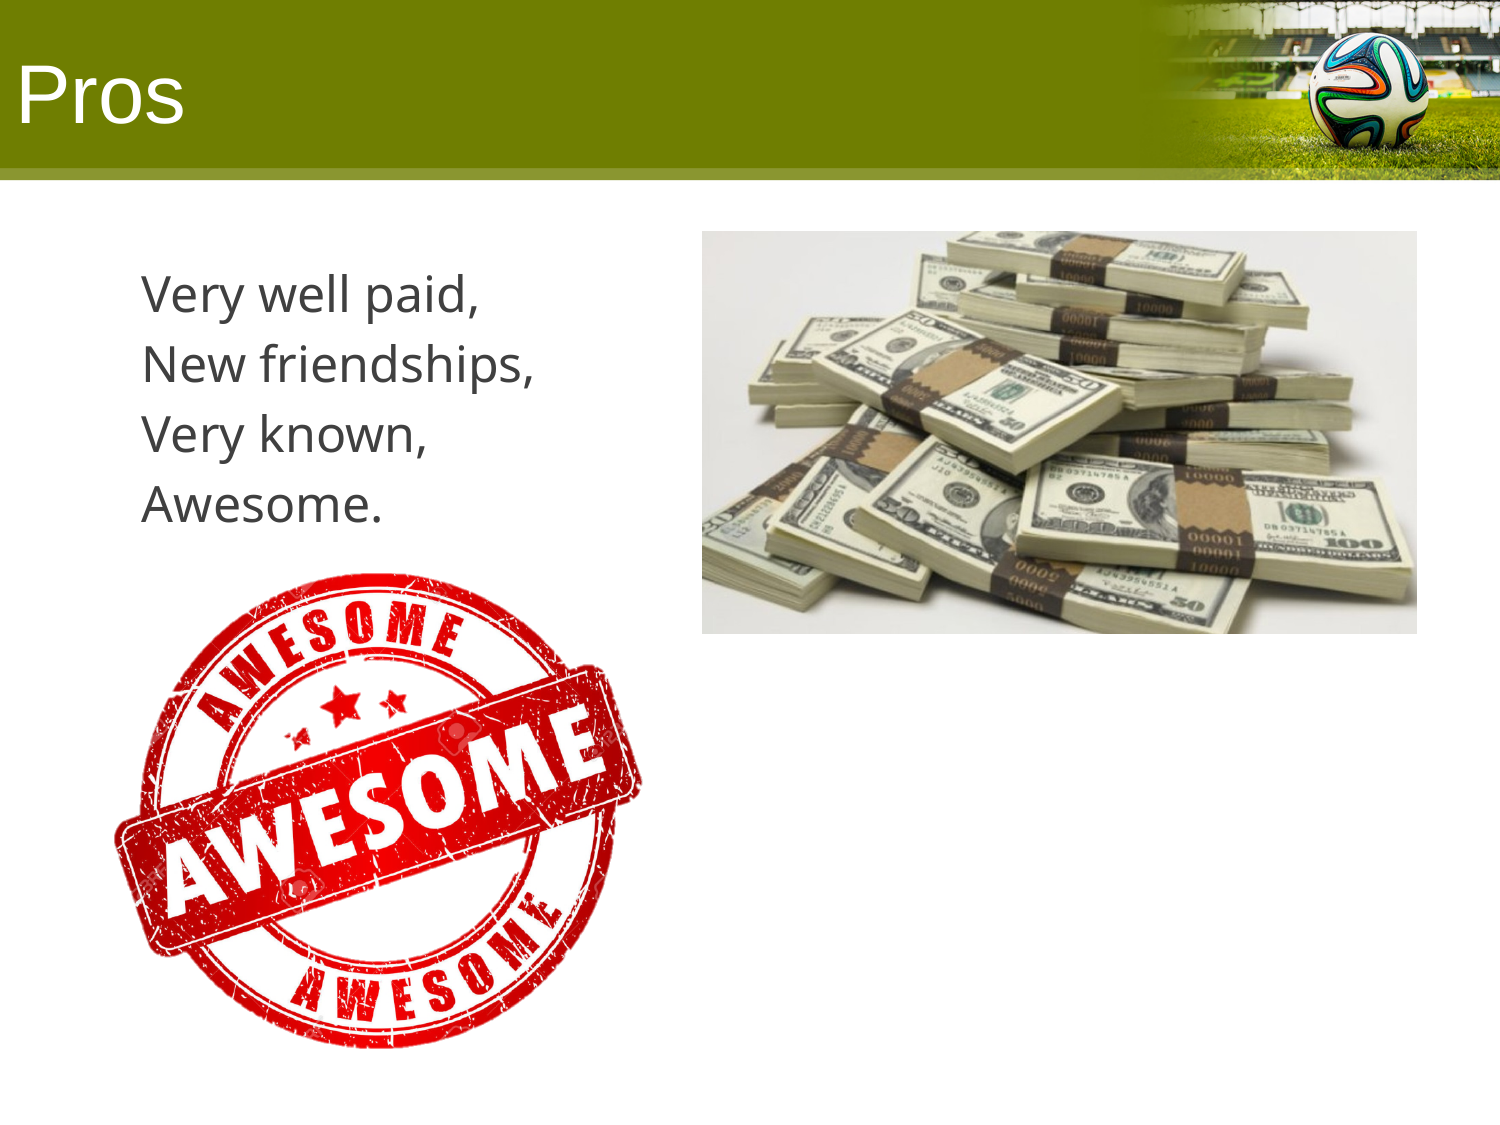

# Pros
Very well paid,
New friendships,
Very known,
Awesome.